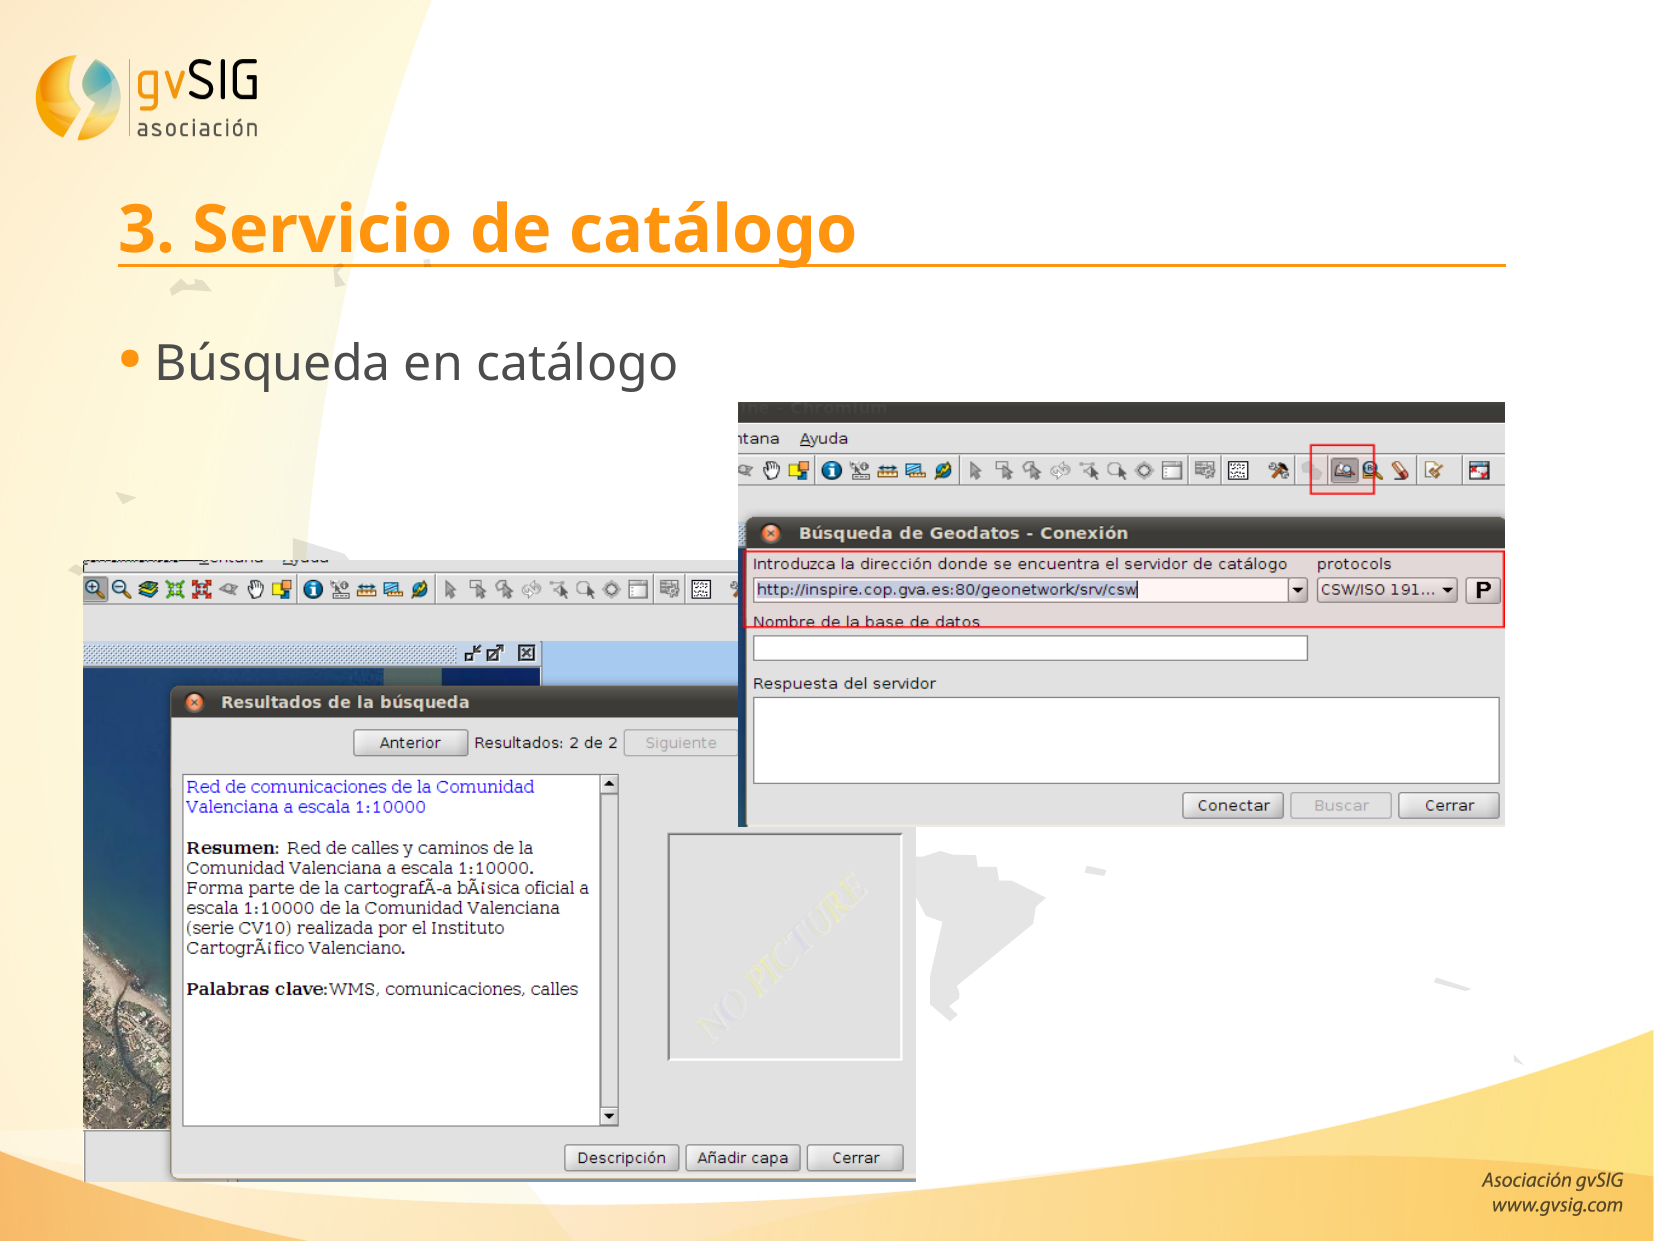

# 3. Servicio de catálogo
 Búsqueda en catálogo